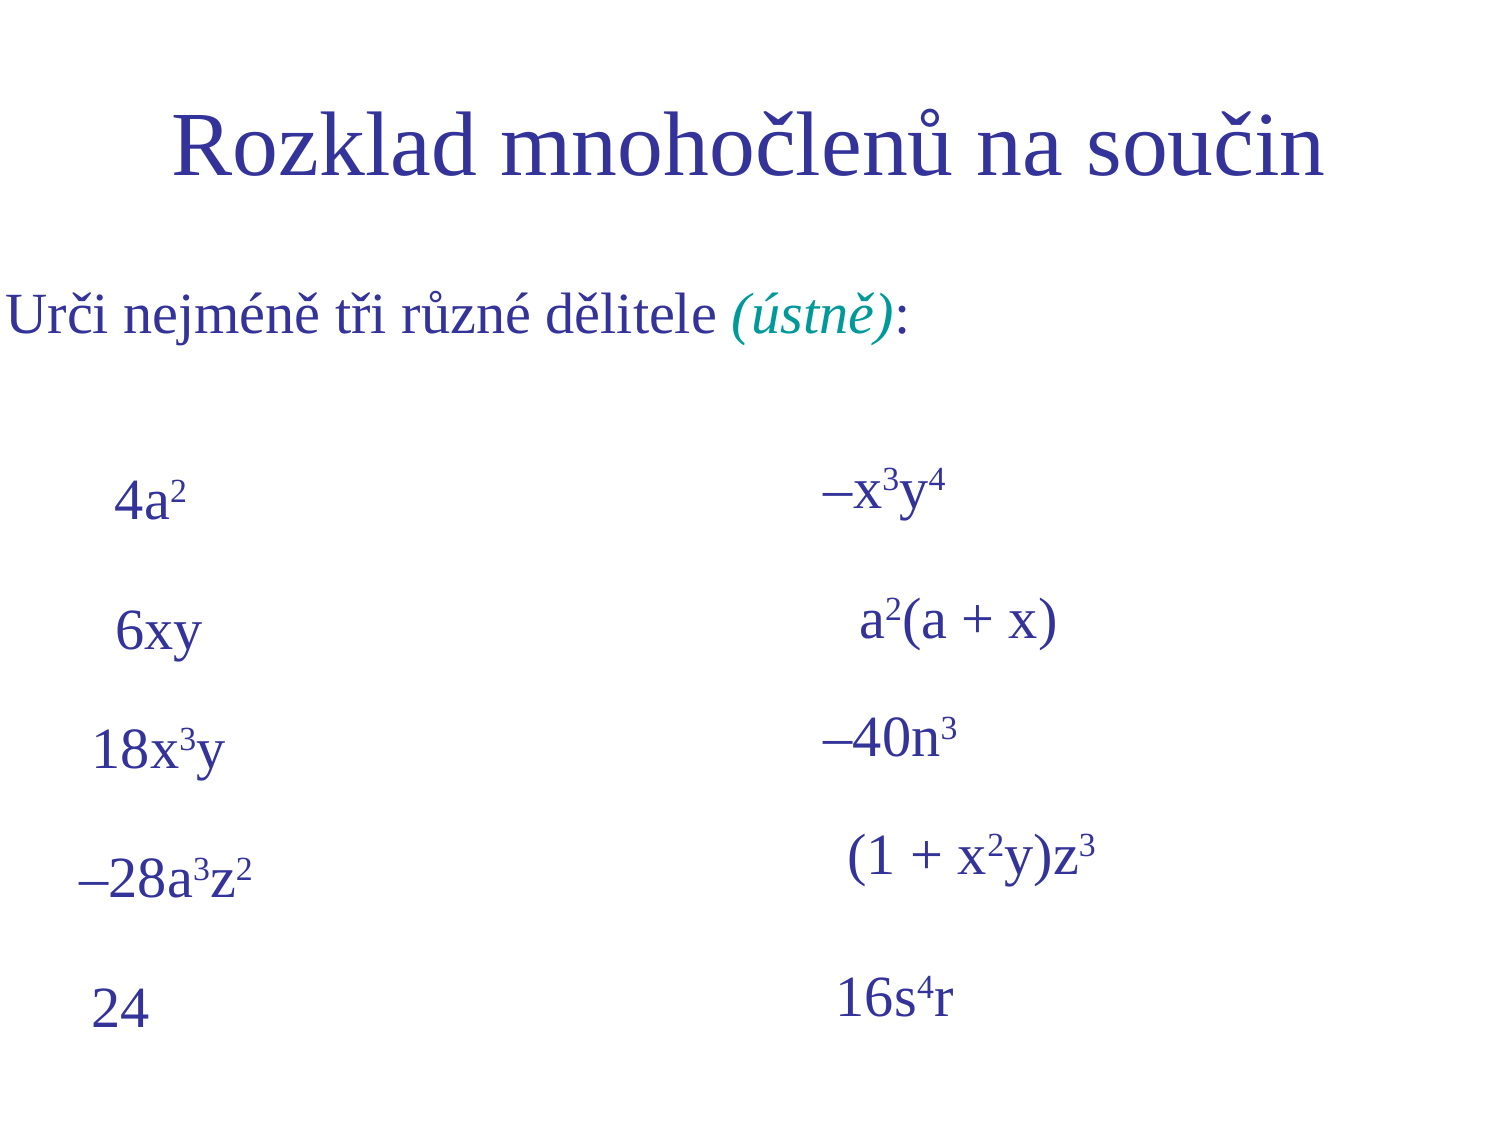

Rozklad mnohočlenů na součin
Urči nejméně tři různé dělitele (ústně):
–x3y4
4a2
a2(a + x)
6xy
–40n3
18x3y
(1 + x2y)z3
–28a3z2
16s4r
24